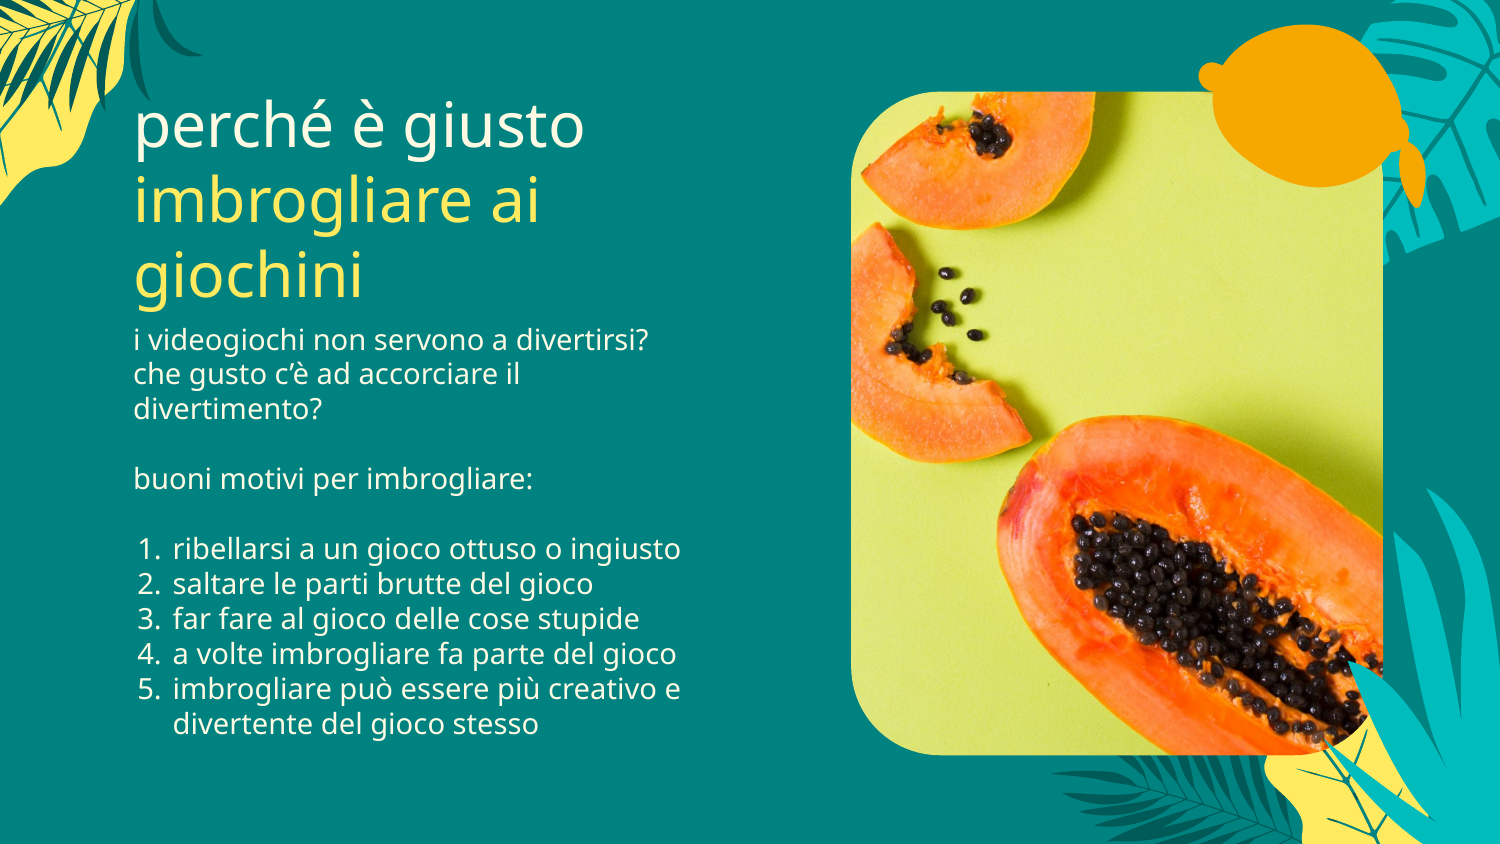

# perché è giusto imbrogliare ai giochini
i videogiochi non servono a divertirsi? che gusto c’è ad accorciare il divertimento?
buoni motivi per imbrogliare:
ribellarsi a un gioco ottuso o ingiusto
saltare le parti brutte del gioco
far fare al gioco delle cose stupide
a volte imbrogliare fa parte del gioco
imbrogliare può essere più creativo e divertente del gioco stesso